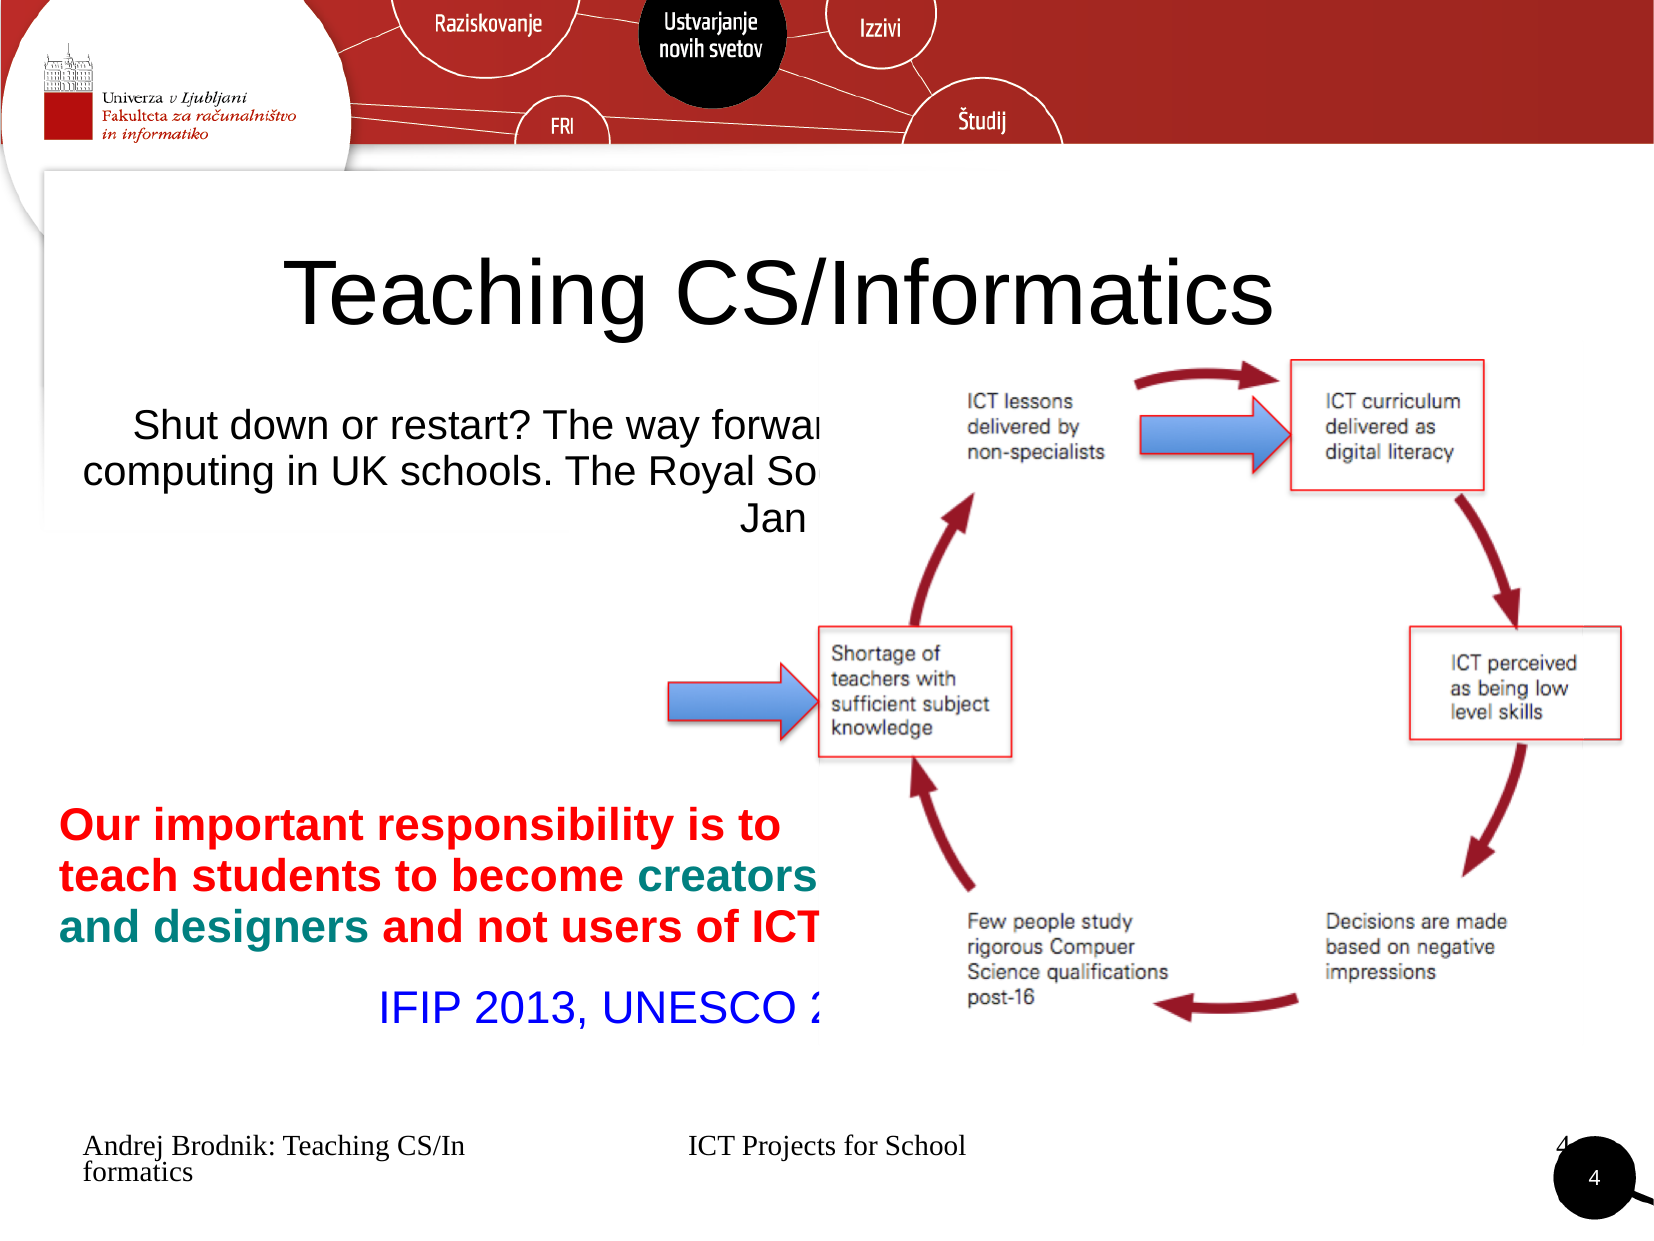

# Teaching CS/Informatics
Shut down or restart? The way forward for computing in UK schools. The Royal Society, Jan 2012
Our important responsibility is to teach students to become creators and designers and not users of ICT.
IFIP 2013, UNESCO 2013
Andrej Brodnik: Teaching CS/Informatics
ICT Projects for School
4